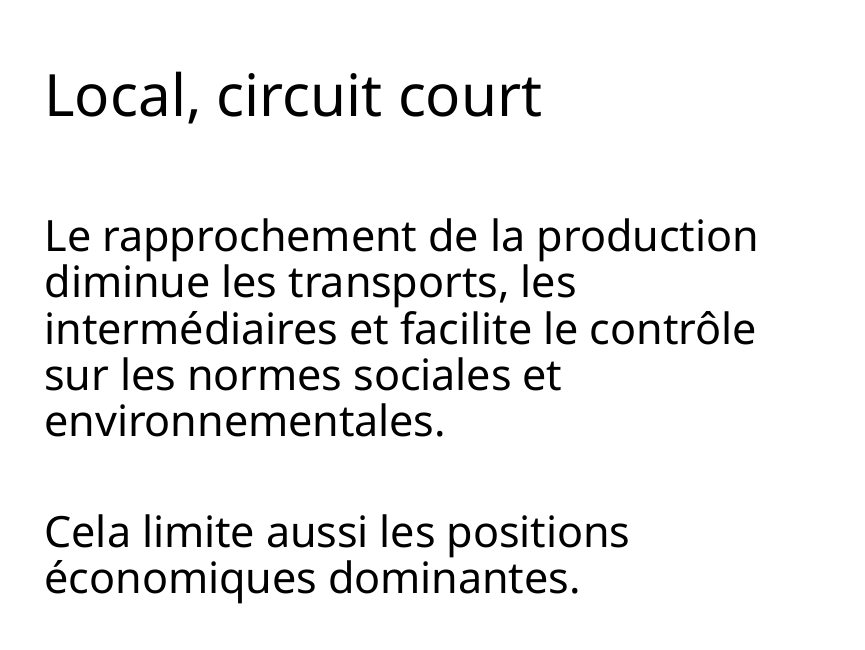

# Local, circuit court
Le rapprochement de la production diminue les transports, les intermédiaires et facilite le contrôle sur les normes sociales et environnementales.
Cela limite aussi les positions économiques dominantes.